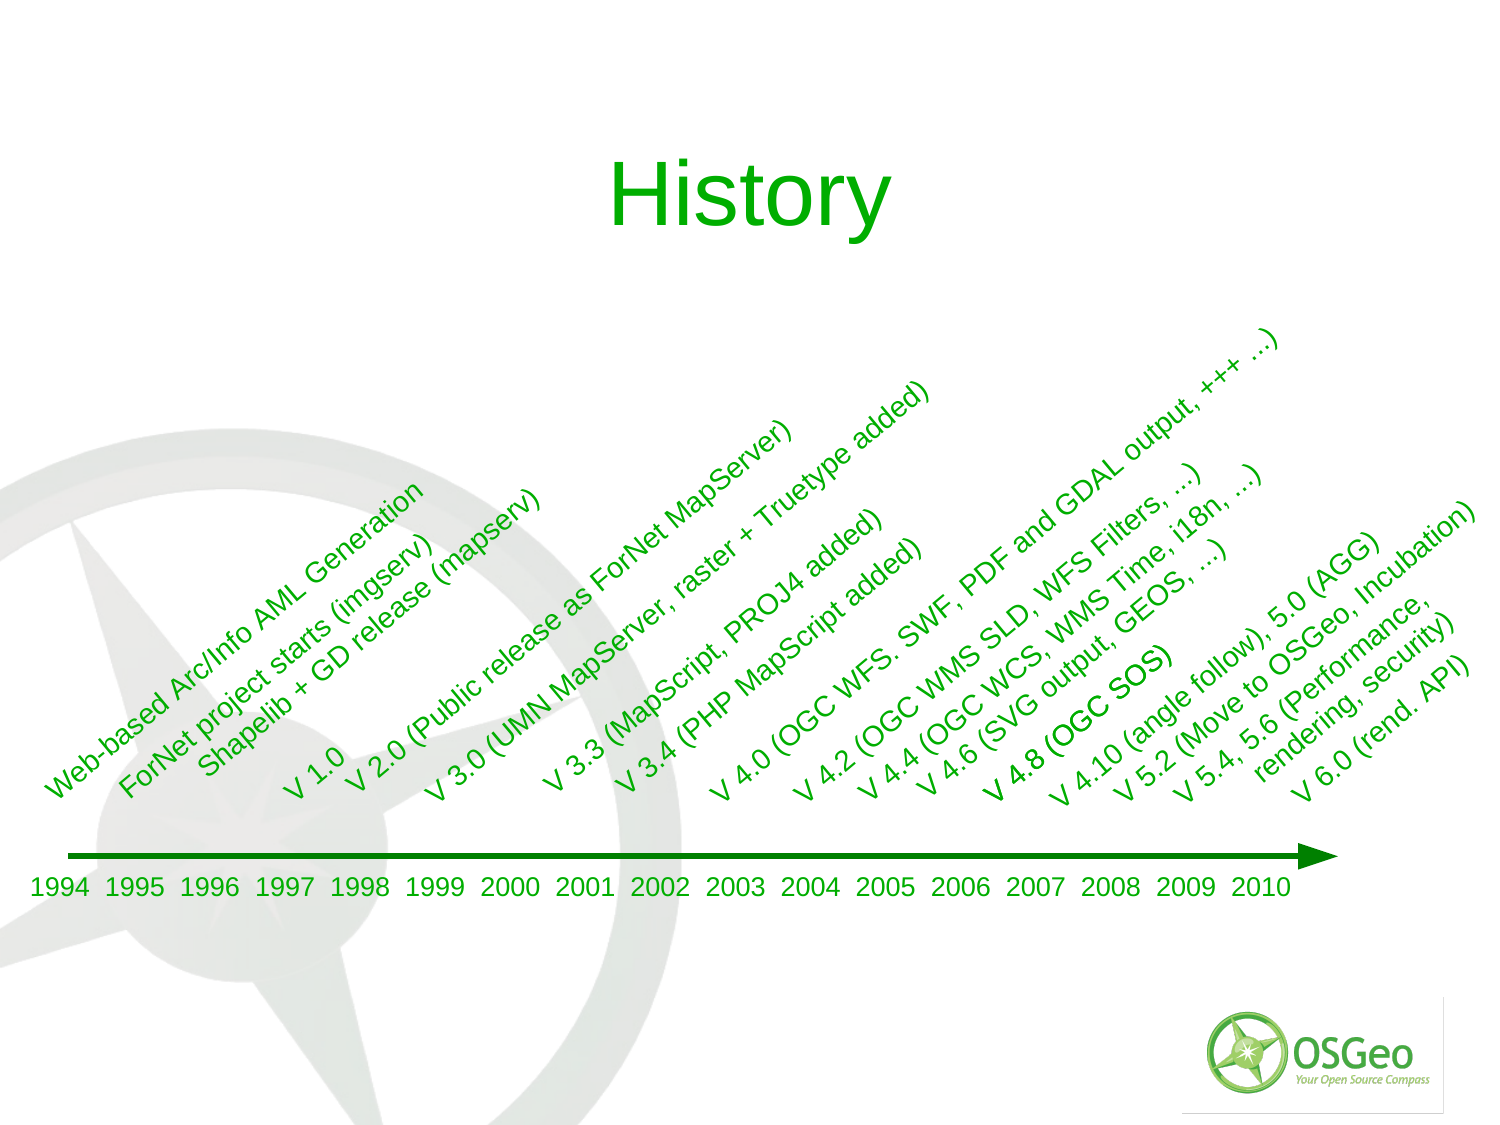

# History
V 4.0 (OGC WFS. SWF, PDF and GDAL output, +++ ...)
Web-based Arc/Info AML Generation
V 2.0 (Public release as ForNet MapServer)
V 3.0 (UMN MapServer, raster + Truetype added)
V 4.2 (OGC WMS SLD, WFS Filters, ...)
Shapelib + GD release (mapserv)
ForNet project starts (imgserv)
V 4.4 (OGC WCS, WMS Time, i18n, ...)
V 3.3 (MapScript, PROJ4 added)
V 4.6 (SVG output, GEOS, ...)
V 3.4 (PHP MapScript added)
V 5.2 (Move to OSGeo, Incubation)
V 4.10 (angle follow), 5.0 (AGG)
V 5.4, 5.6 (Performance,
 rendering, security)
V 4.8 (OGC SOS)
V 4.8 (OGC SOS)
V 6.0 (rend. API)
V 1.0
1994 1995 1996 1997 1998 1999 2000 2001 2002 2003 2004 2005 2006 2007 2008 2009 2010